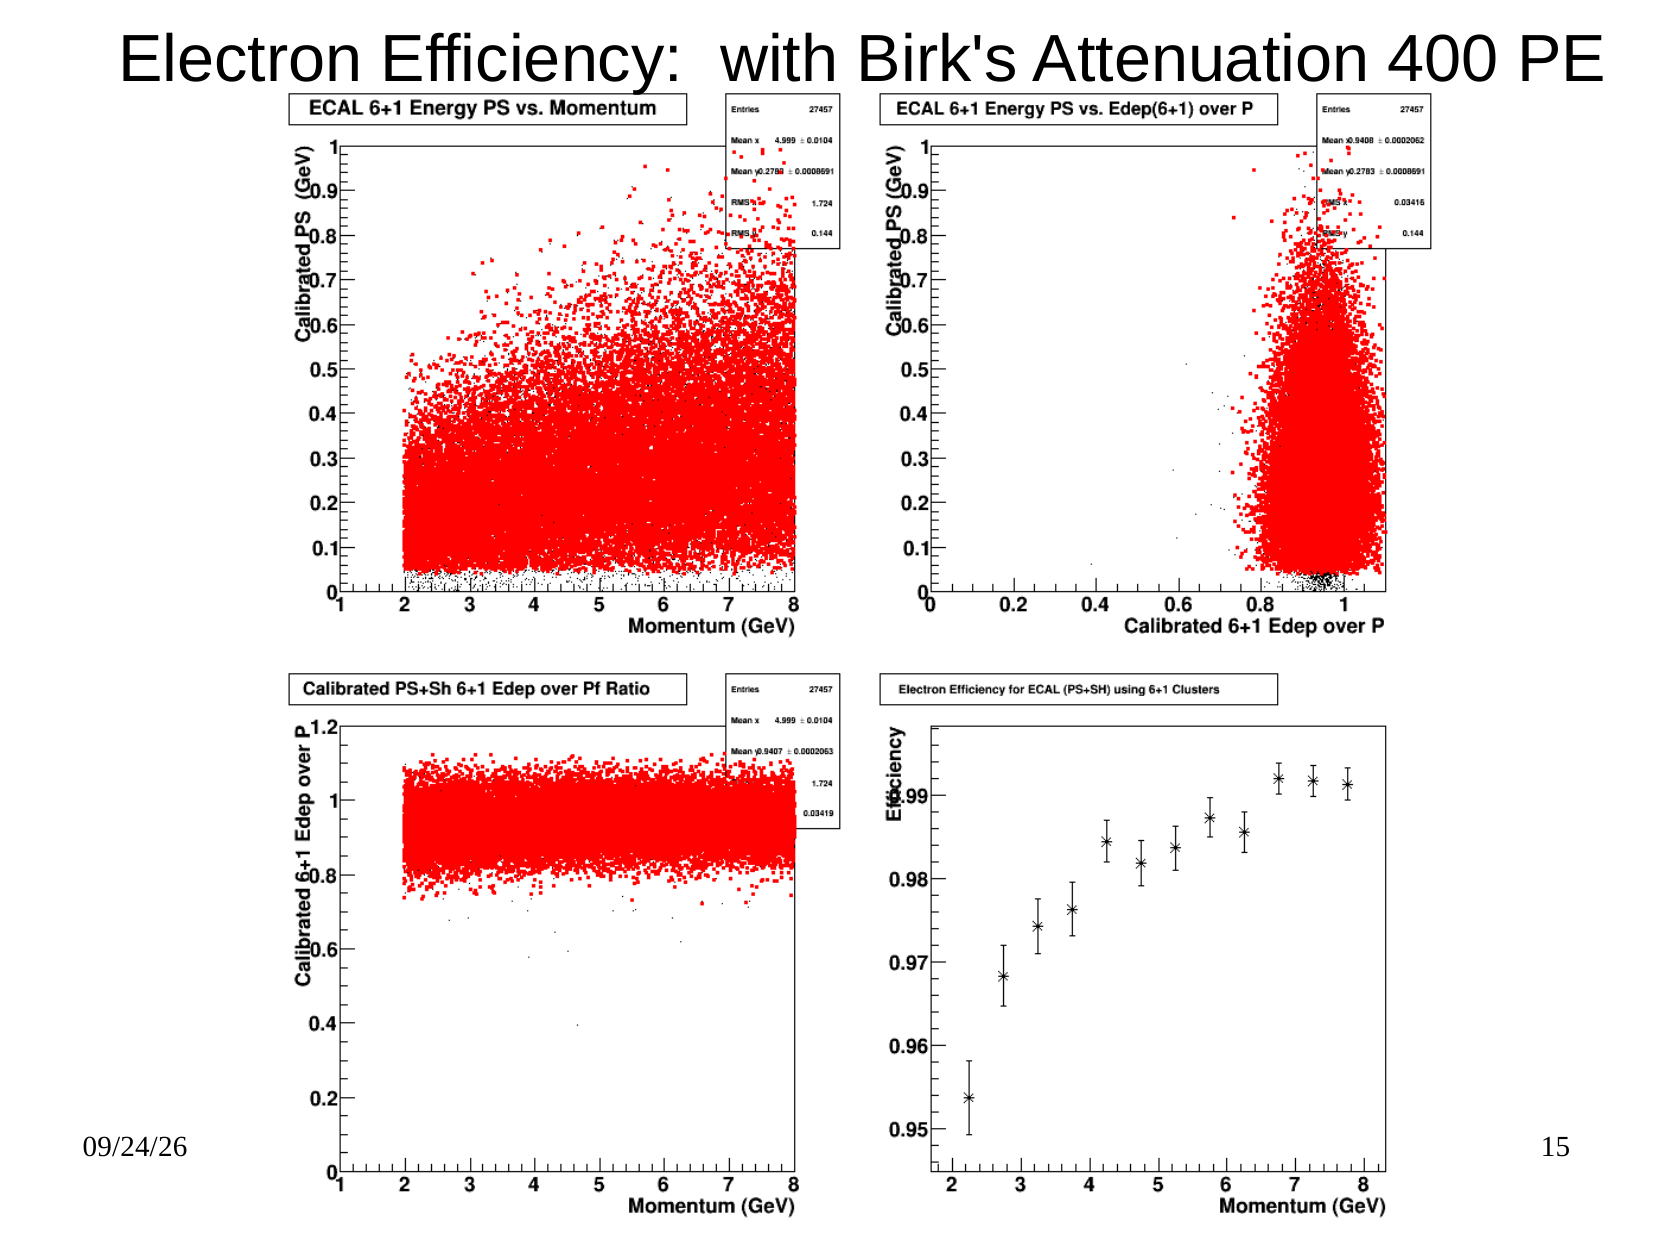

# Electron Efficiency: with Birk's Attenuation 400 PE